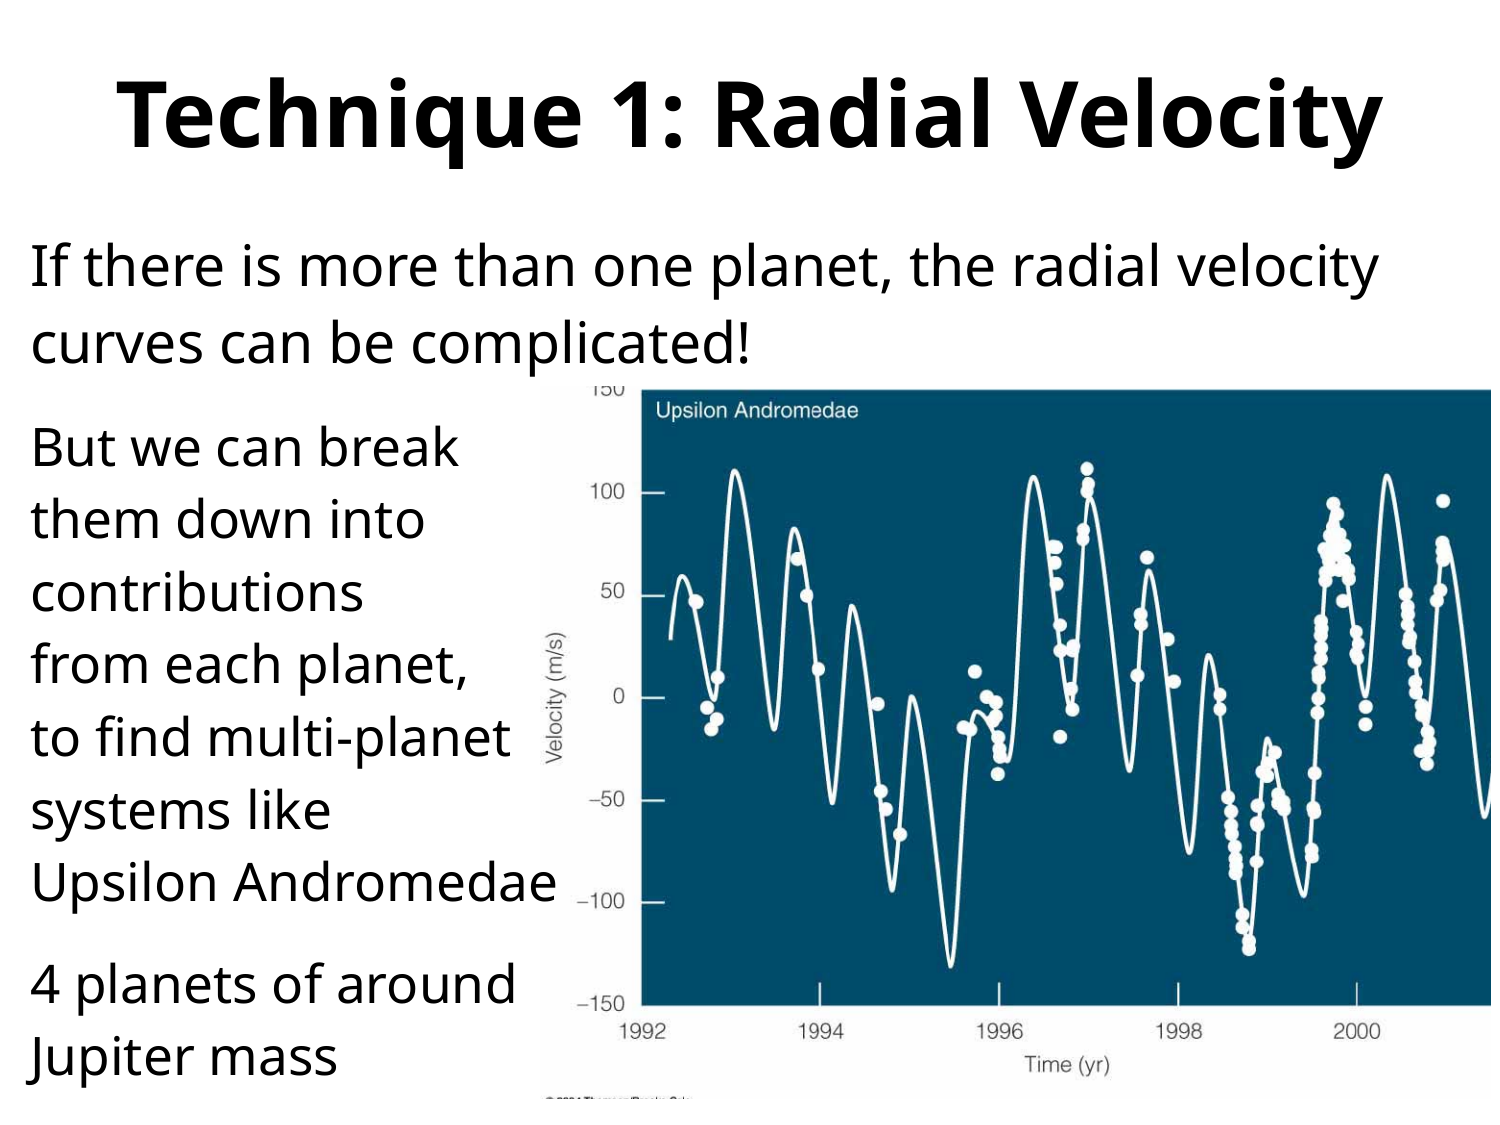

# Technique 1: Radial Velocity
If there is more than one planet, the radial velocity curves can be complicated!
But we can break
them down into
contributions
from each planet,
to find multi-planet
systems like
Upsilon Andromedae
4 planets of around
Jupiter mass